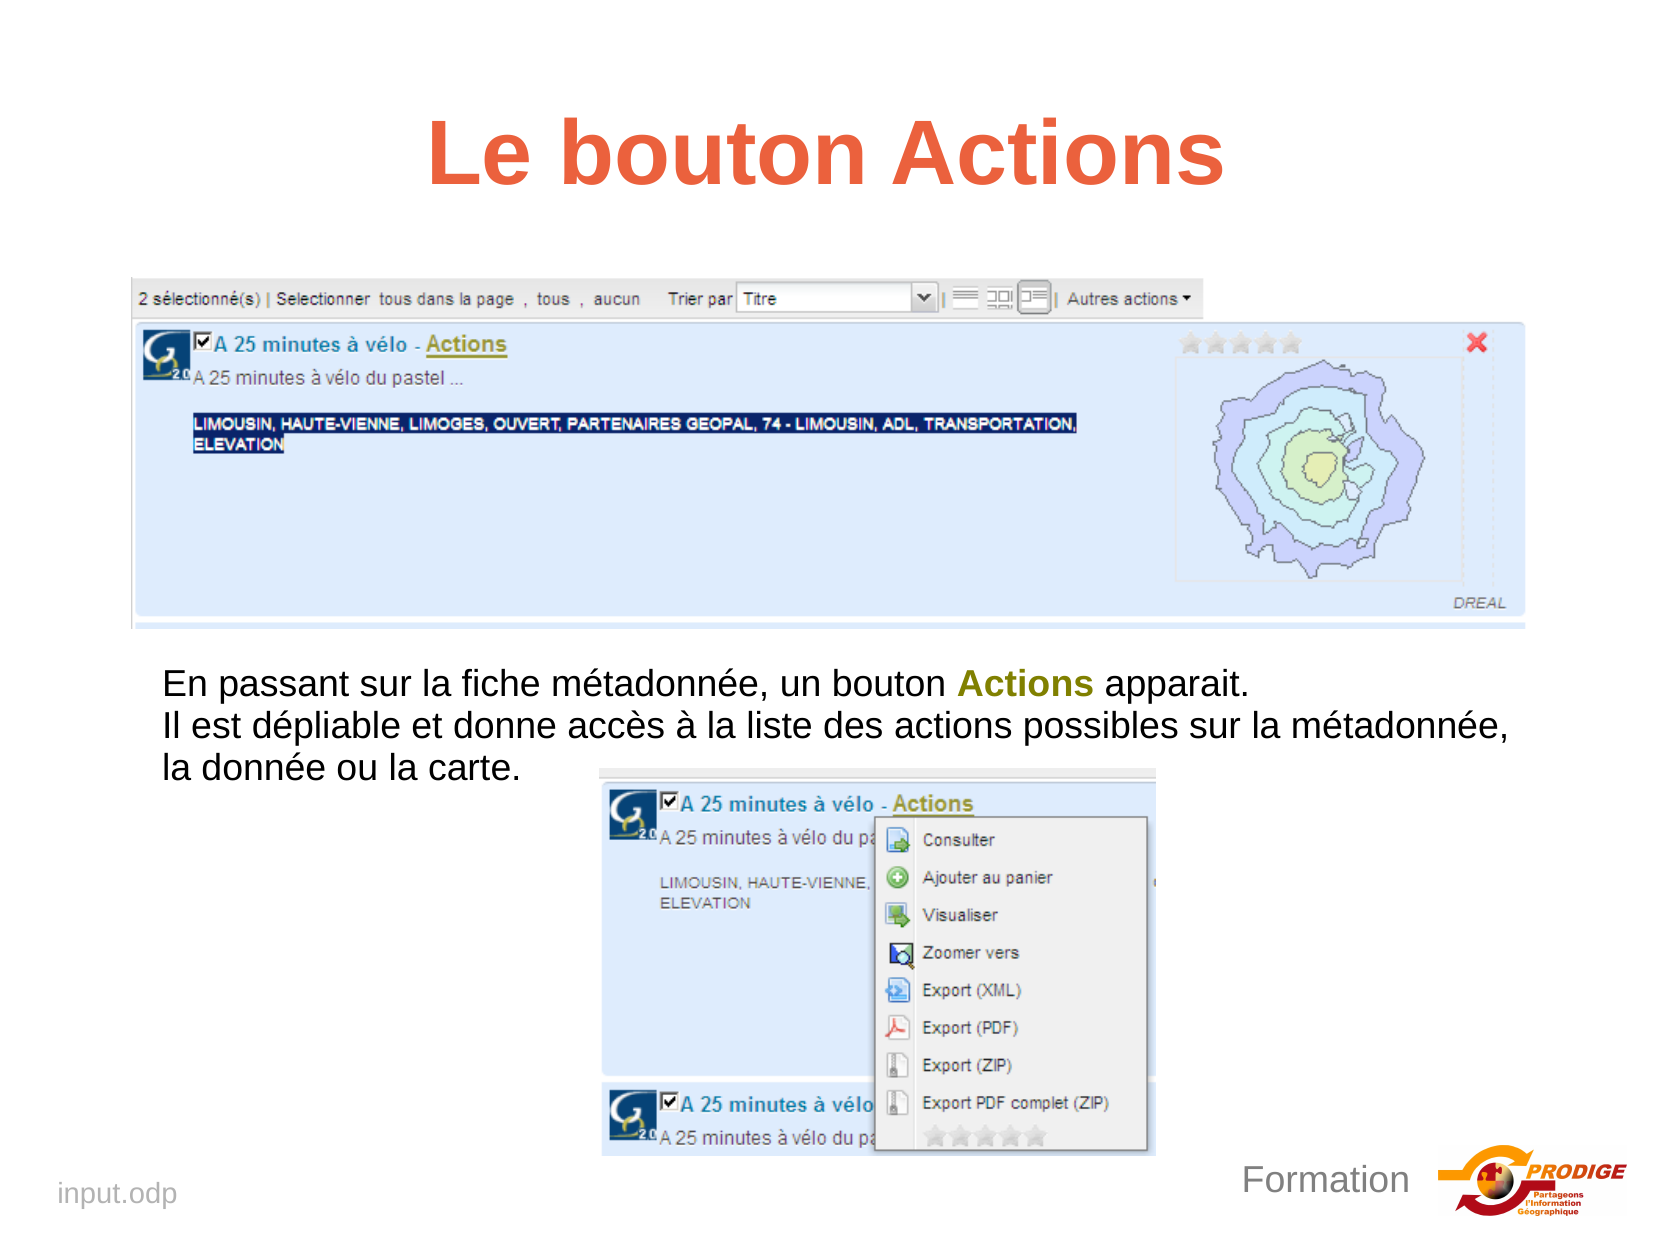

# Le bouton Actions
En passant sur la fiche métadonnée, un bouton Actions apparait.
Il est dépliable et donne accès à la liste des actions possibles sur la métadonnée,
la donnée ou la carte.